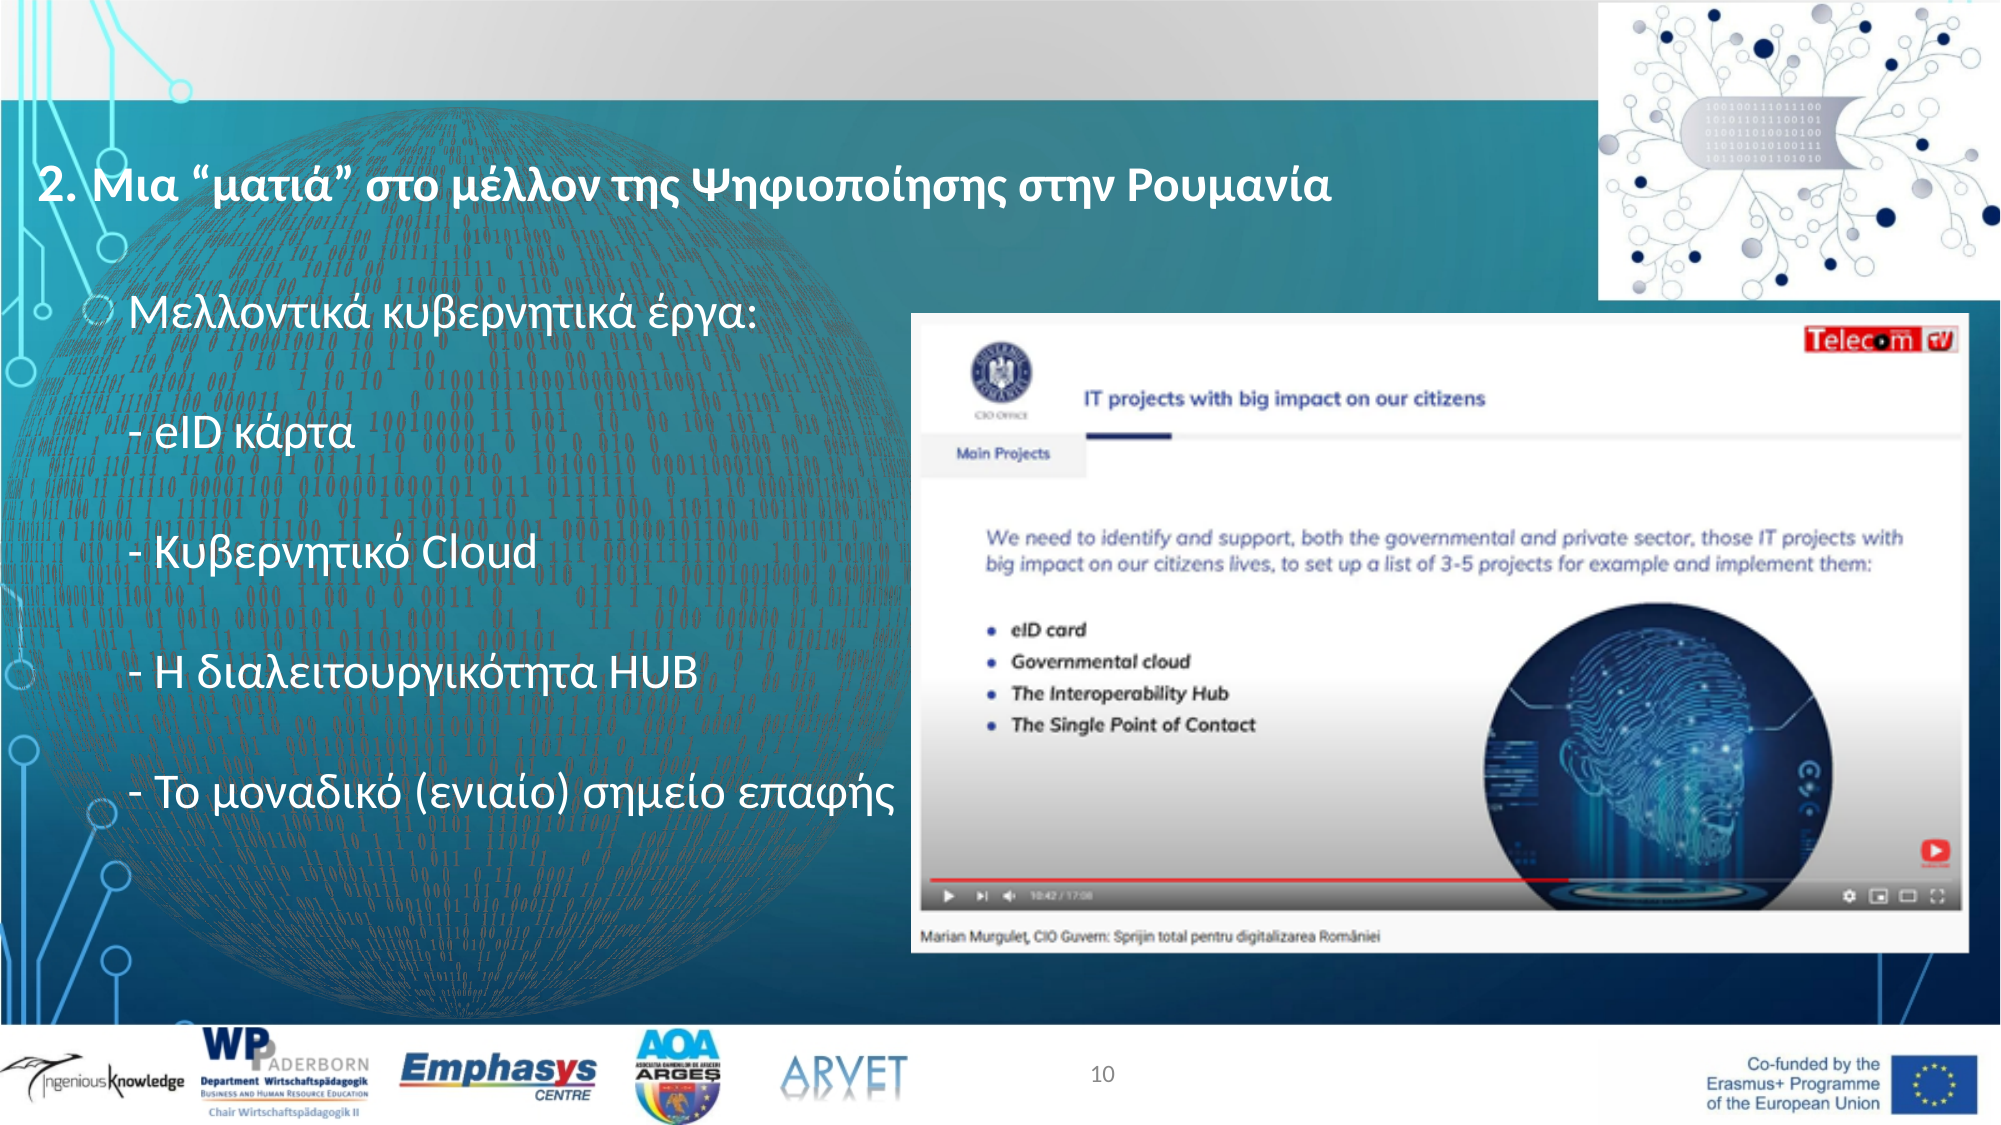

2. Μια “ματιά” στο μέλλον της Ψηφιοποίησης στην Ρουμανία
Μελλοντικά κυβερνητικά έργα:
- eID κάρτα
- Κυβερνητικό Cloud
- Η διαλειτουργικότητα HUB
- Το μοναδικό (ενιαίο) σημείο επαφής